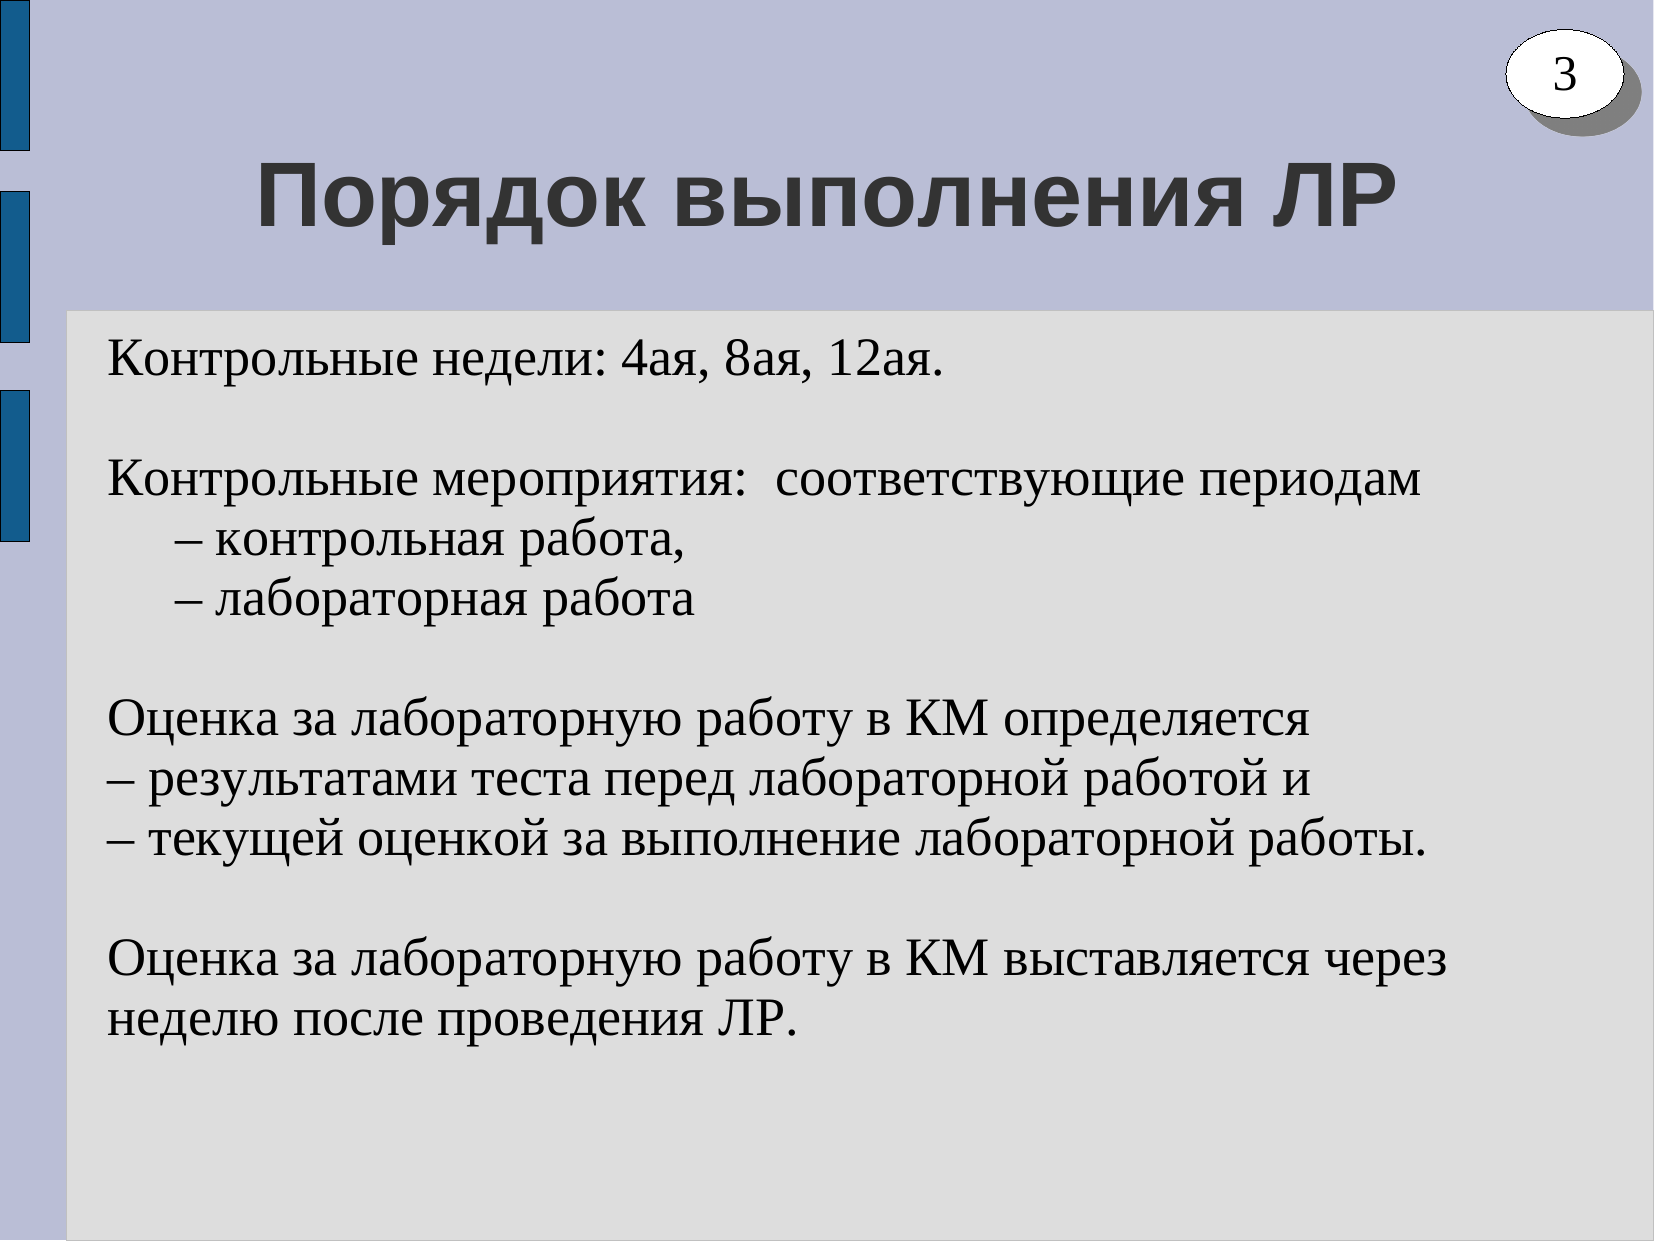

3
# Порядок выполнения ЛР
Контрольные недели: 4ая, 8ая, 12ая.
Контрольные мероприятия: соответствующие периодам
 – контрольная работа,
 – лабораторная работа
Оценка за лабораторную работу в КМ определяется
– результатами теста перед лабораторной работой и
– текущей оценкой за выполнение лабораторной работы.
Оценка за лабораторную работу в КМ выставляется через
неделю после проведения ЛР.